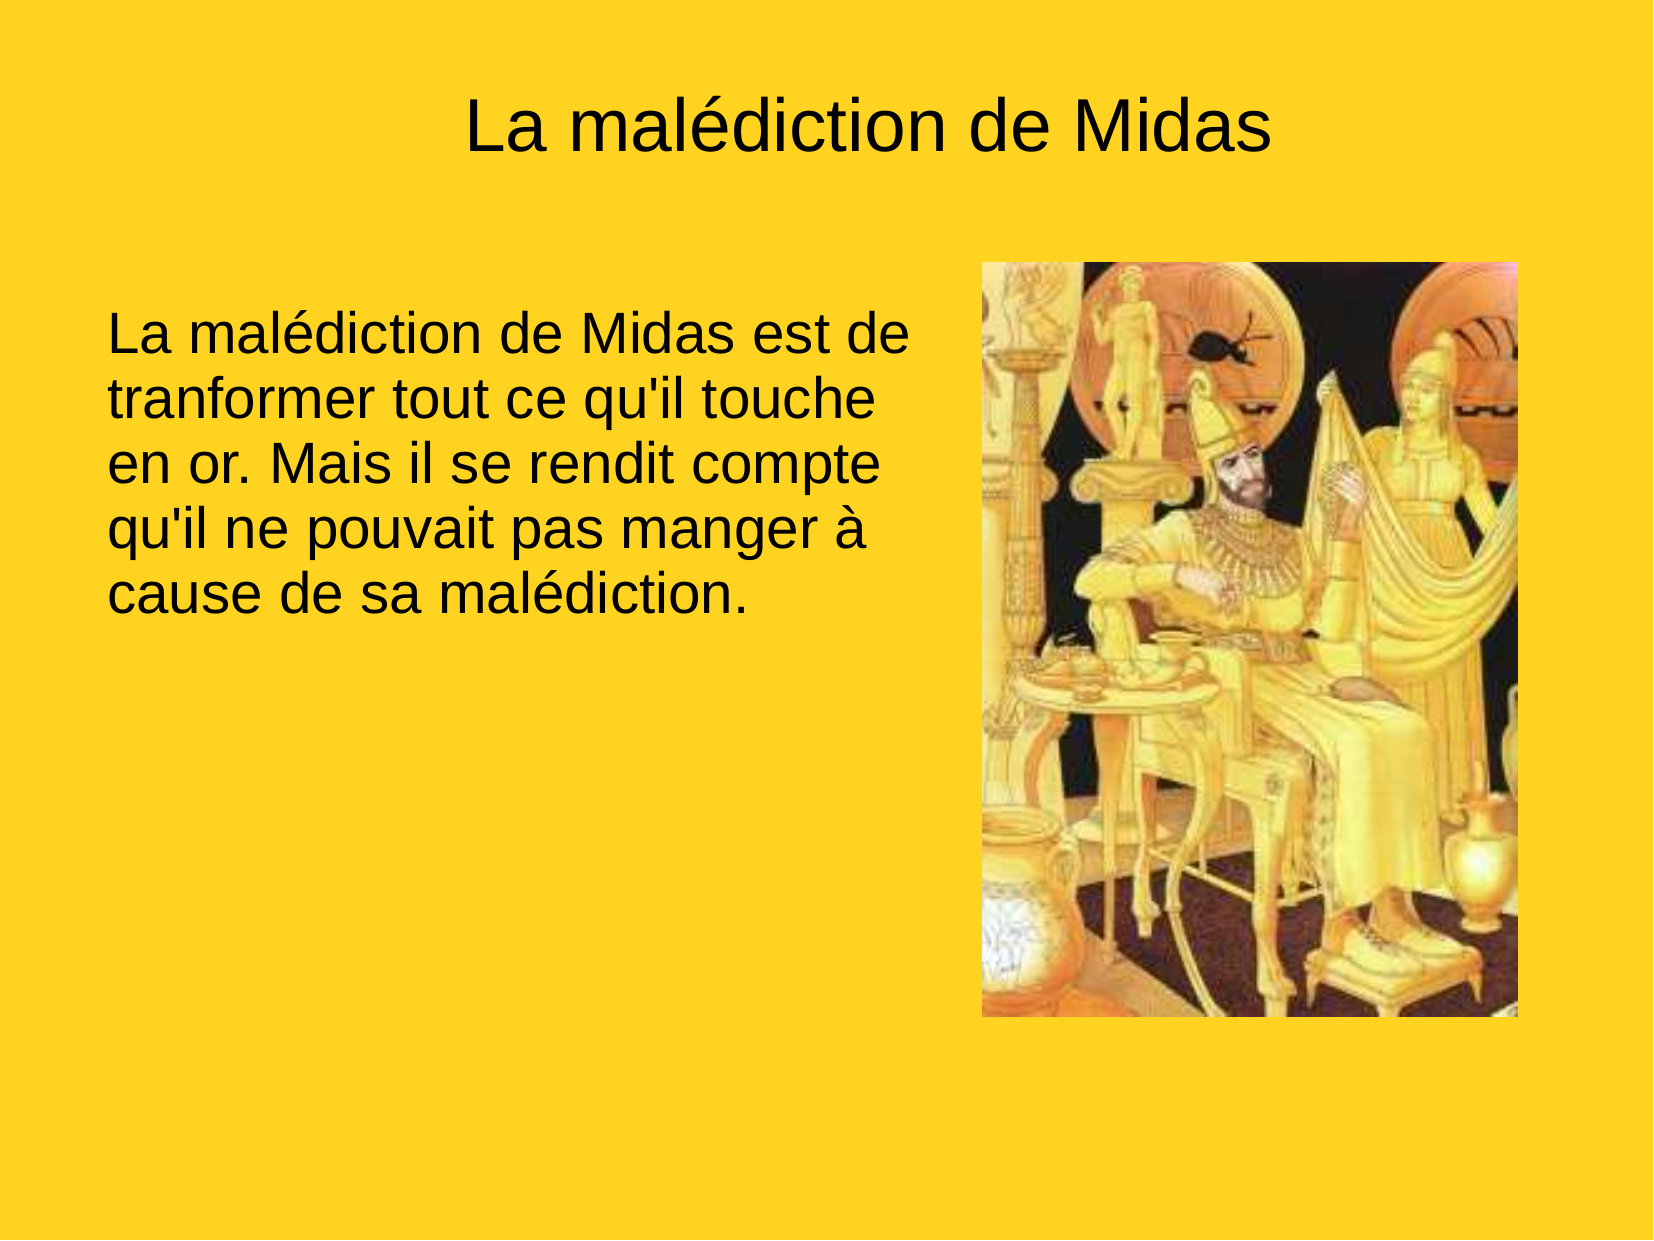

La malédiction de Midas
La malédiction de Midas est de tranformer tout ce qu'il touche en or. Mais il se rendit compte qu'il ne pouvait pas manger à cause de sa malédiction.